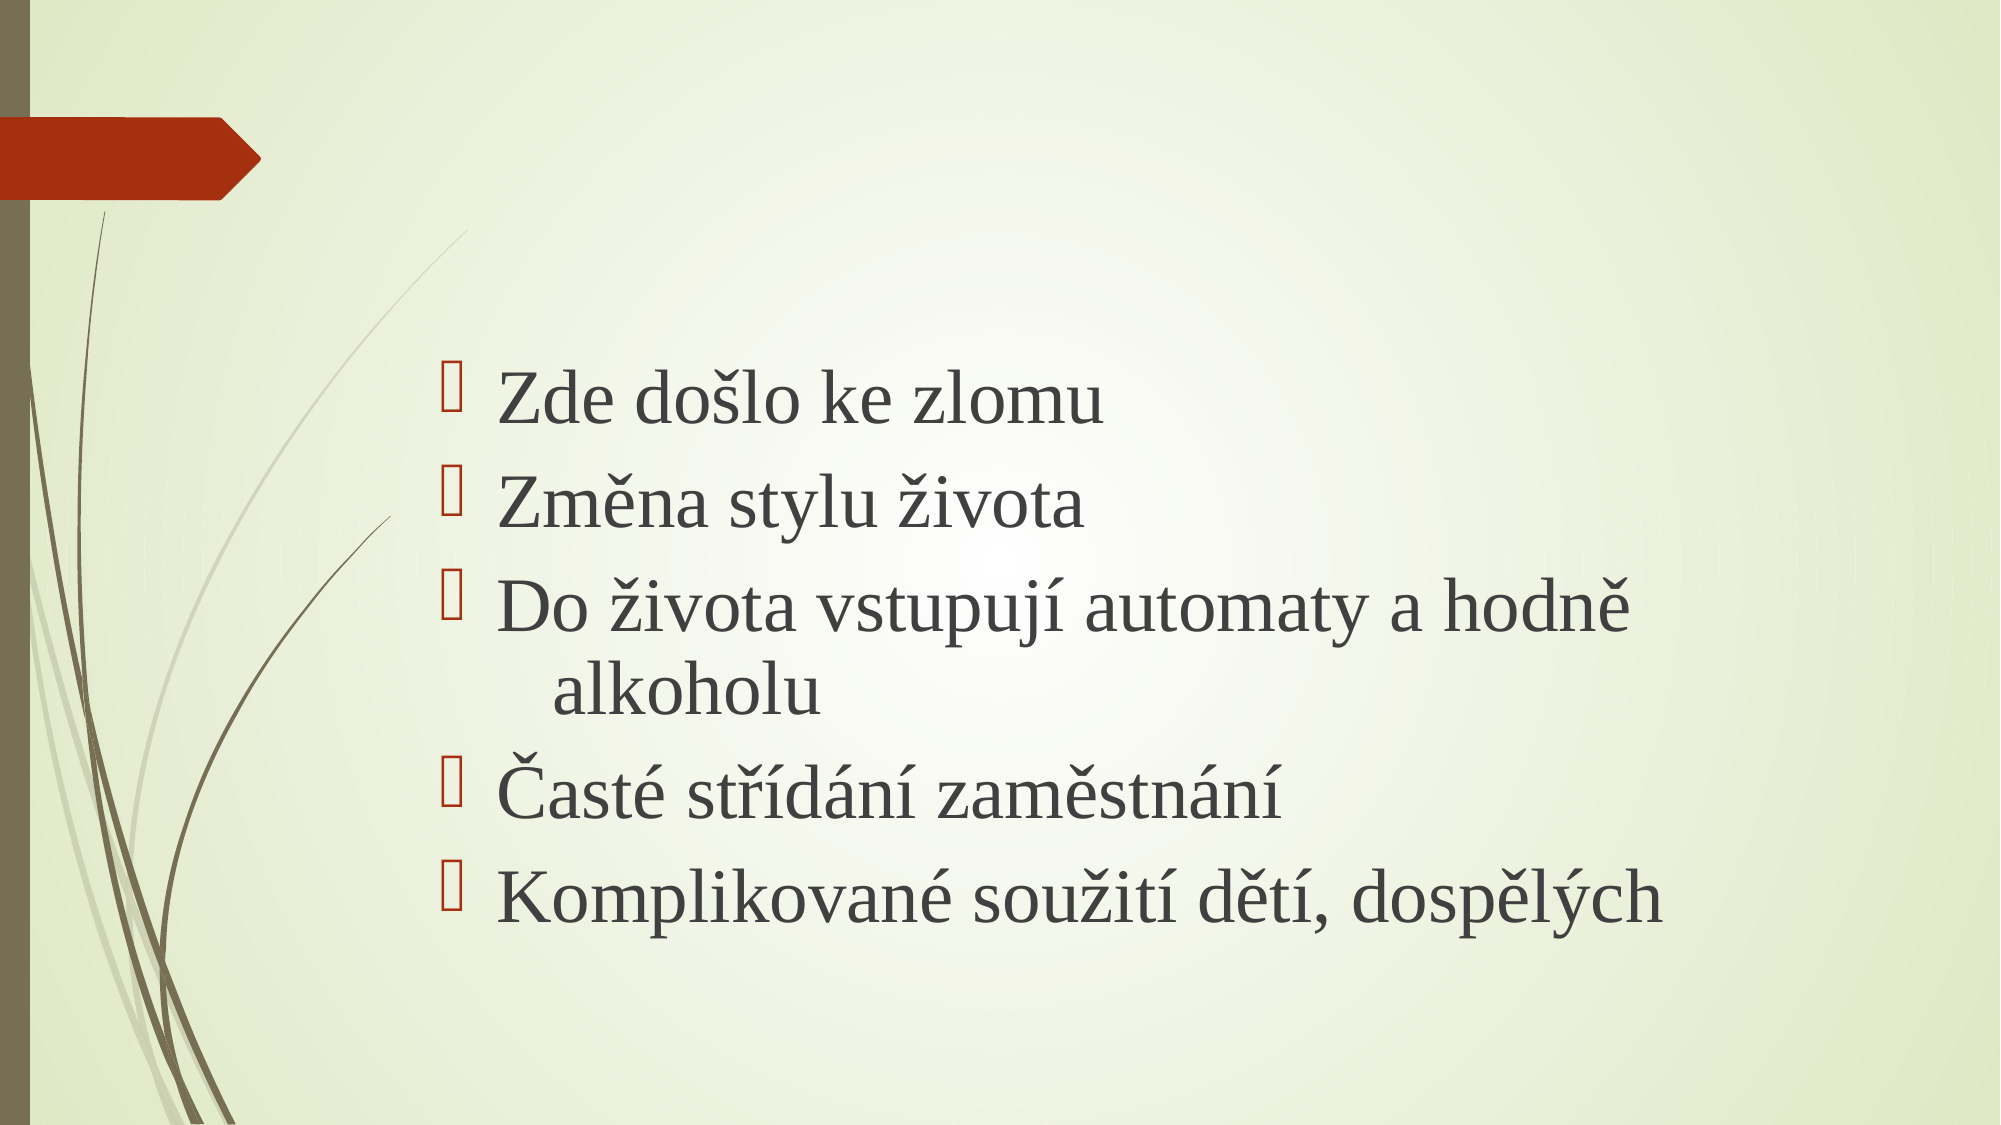

#
Zde došlo ke zlomu
Změna stylu života
Do života vstupují automaty a hodně alkoholu
Časté střídání zaměstnání
Komplikované soužití dětí, dospělých